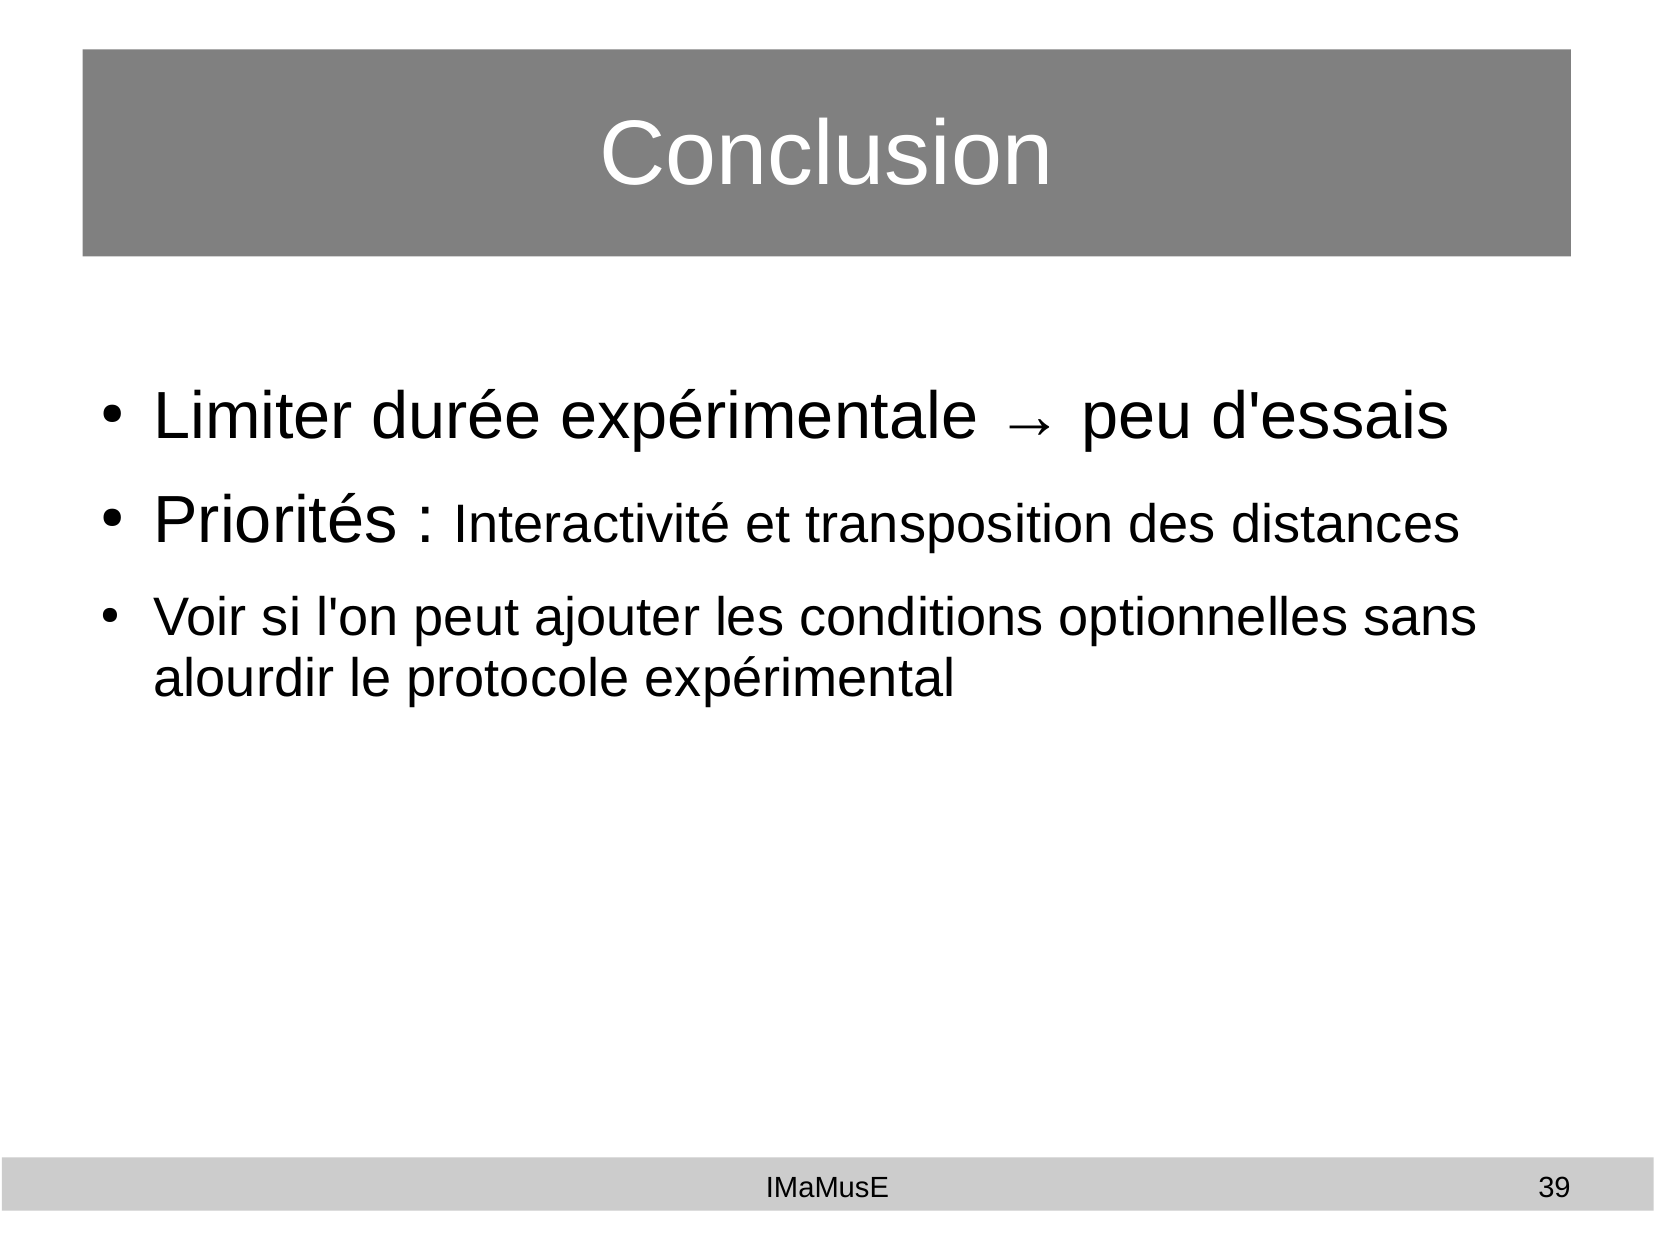

# Conclusion
Limiter durée expérimentale → peu d'essais
Priorités : Interactivité et transposition des distances
Voir si l'on peut ajouter les conditions optionnelles sans alourdir le protocole expérimental
F. Piat - ARTIST - IMaMusE
39